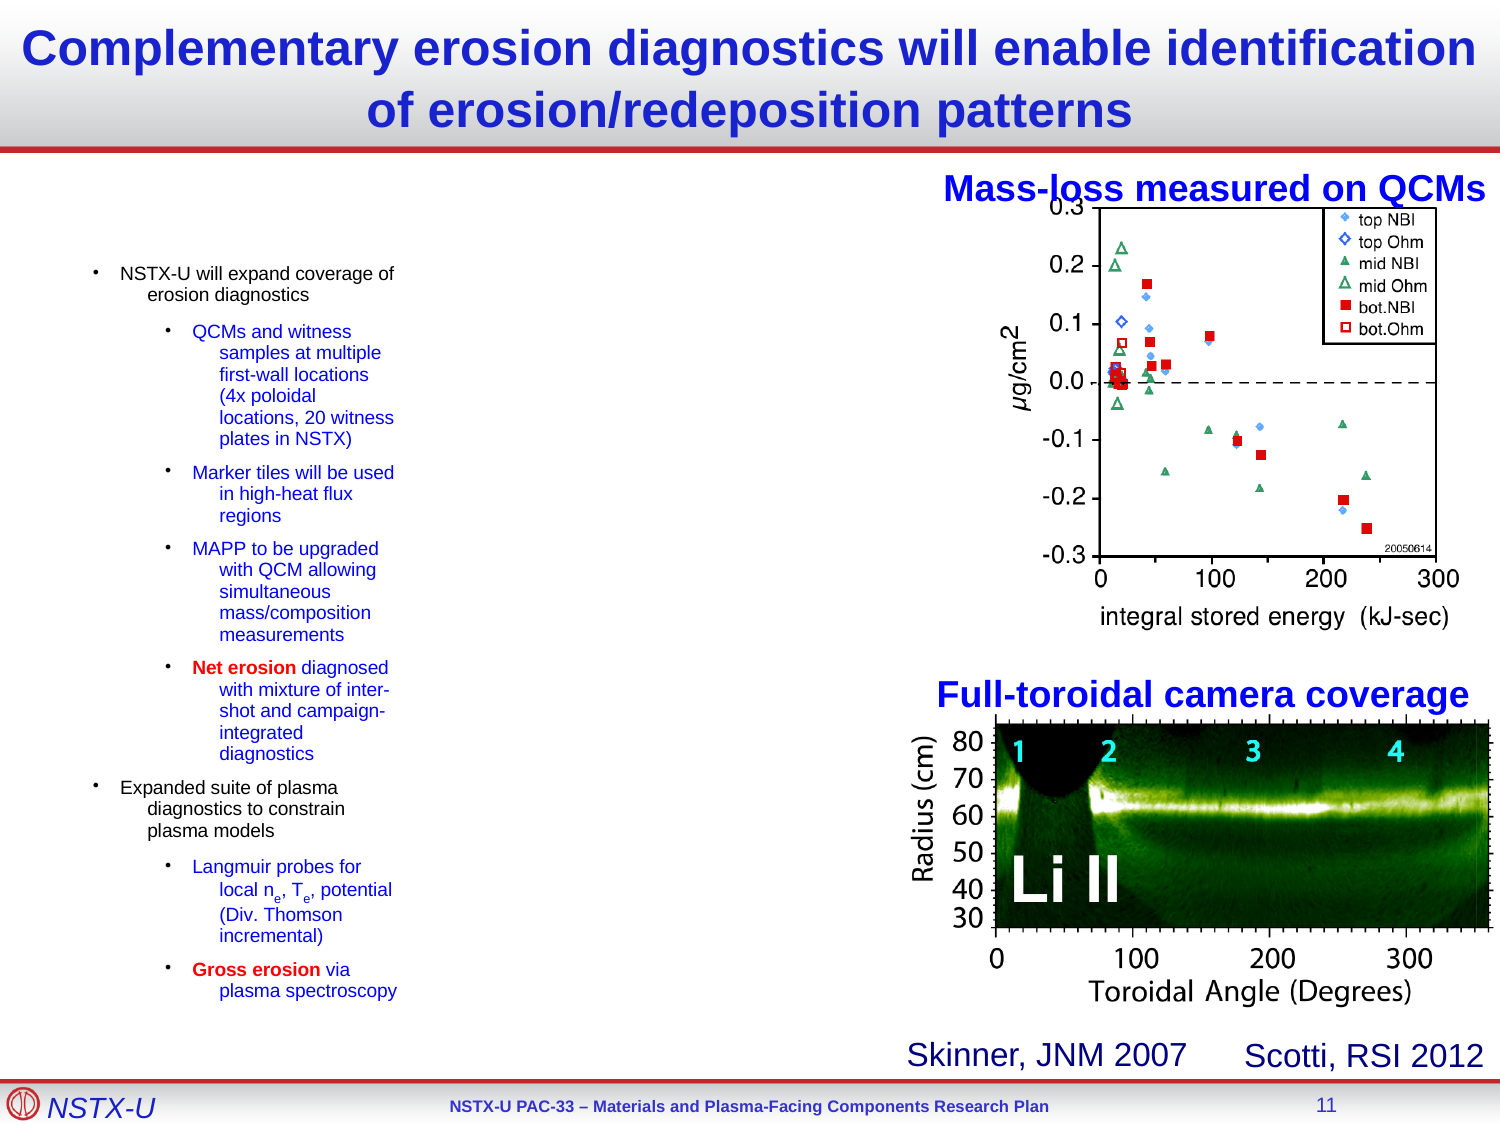

# Complementary erosion diagnostics will enable identification of erosion/redeposition patterns
Mass-loss measured on QCMs
NSTX-U will expand coverage of erosion diagnostics
QCMs and witness samples at multiple first-wall locations (4x poloidal locations, 20 witness plates in NSTX)
Marker tiles will be used in high-heat flux regions
MAPP to be upgraded with QCM allowing simultaneous mass/composition measurements
Net erosion diagnosed with mixture of inter-shot and campaign-integrated diagnostics
Expanded suite of plasma diagnostics to constrain plasma models
Langmuir probes for local ne, Te, potential (Div. Thomson incremental)
Gross erosion via plasma spectroscopy
Full-toroidal camera coverage
Skinner, JNM 2007
Scotti, RSI 2012
10